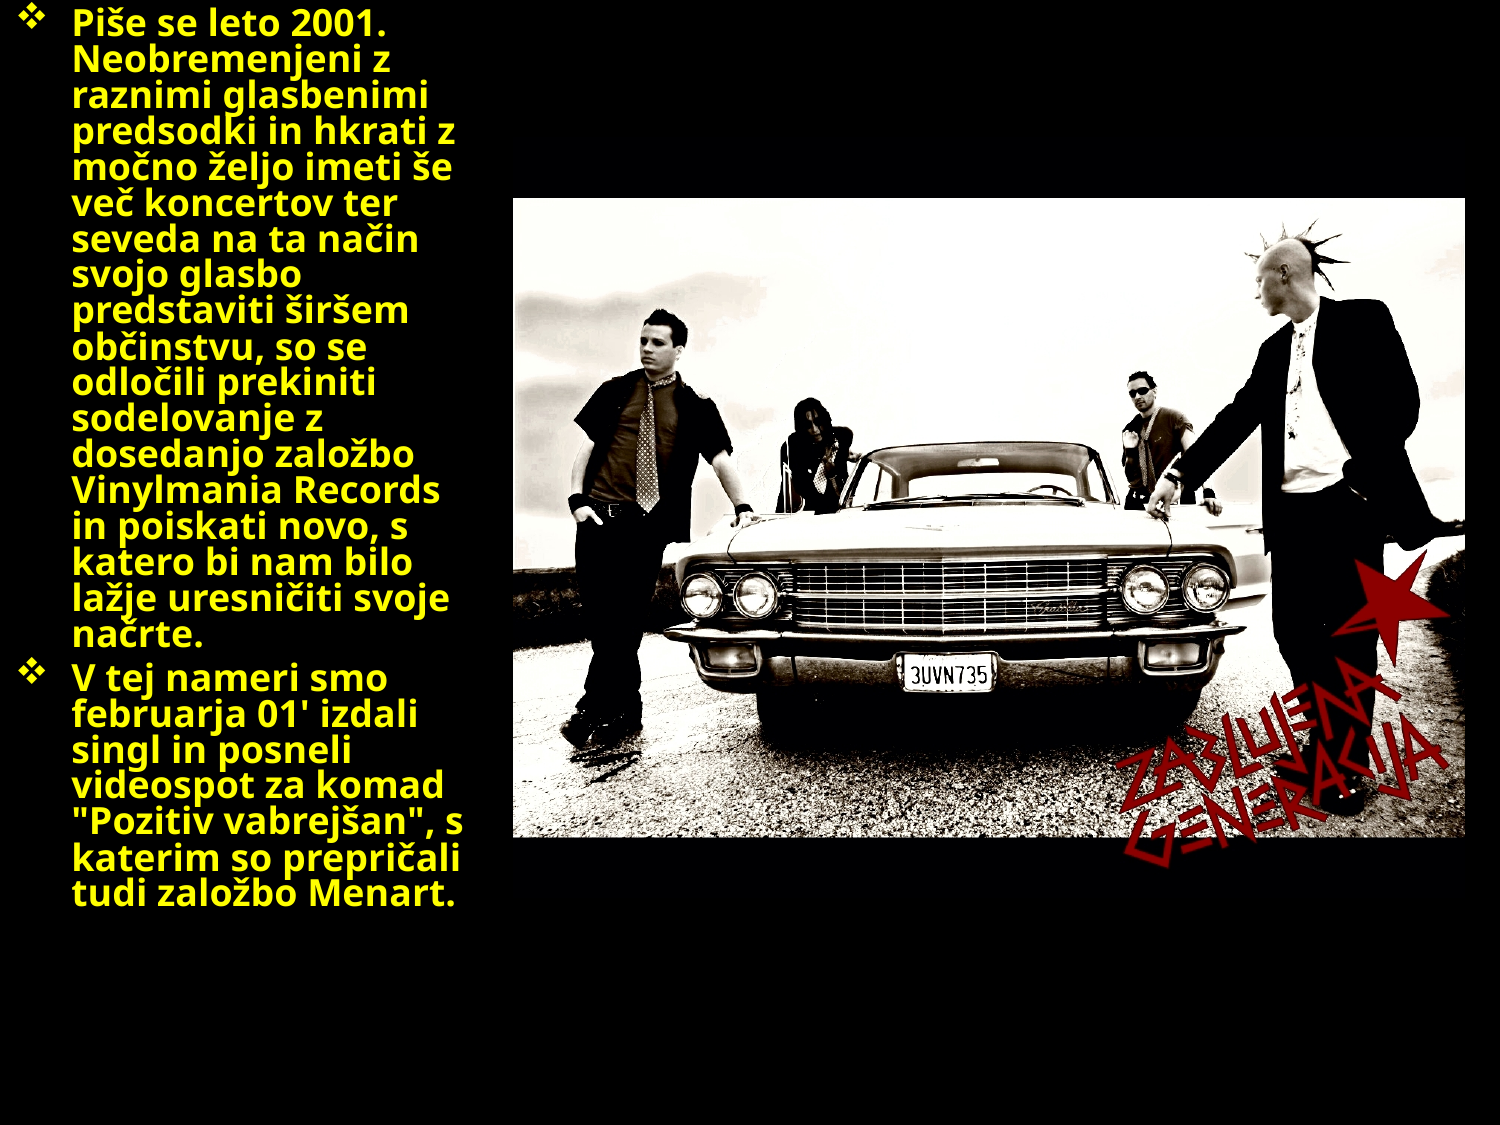

Piše se leto 2001. Neobremenjeni z raznimi glasbenimi predsodki in hkrati z močno željo imeti še več koncertov ter seveda na ta način svojo glasbo predstaviti širšem občinstvu, so se odločili prekiniti sodelovanje z dosedanjo založbo Vinylmania Records in poiskati novo, s katero bi nam bilo lažje uresničiti svoje načrte.
V tej nameri smo februarja 01' izdali singl in posneli videospot za komad "Pozitiv vabrejšan", s katerim so prepričali tudi založbo Menart.
#